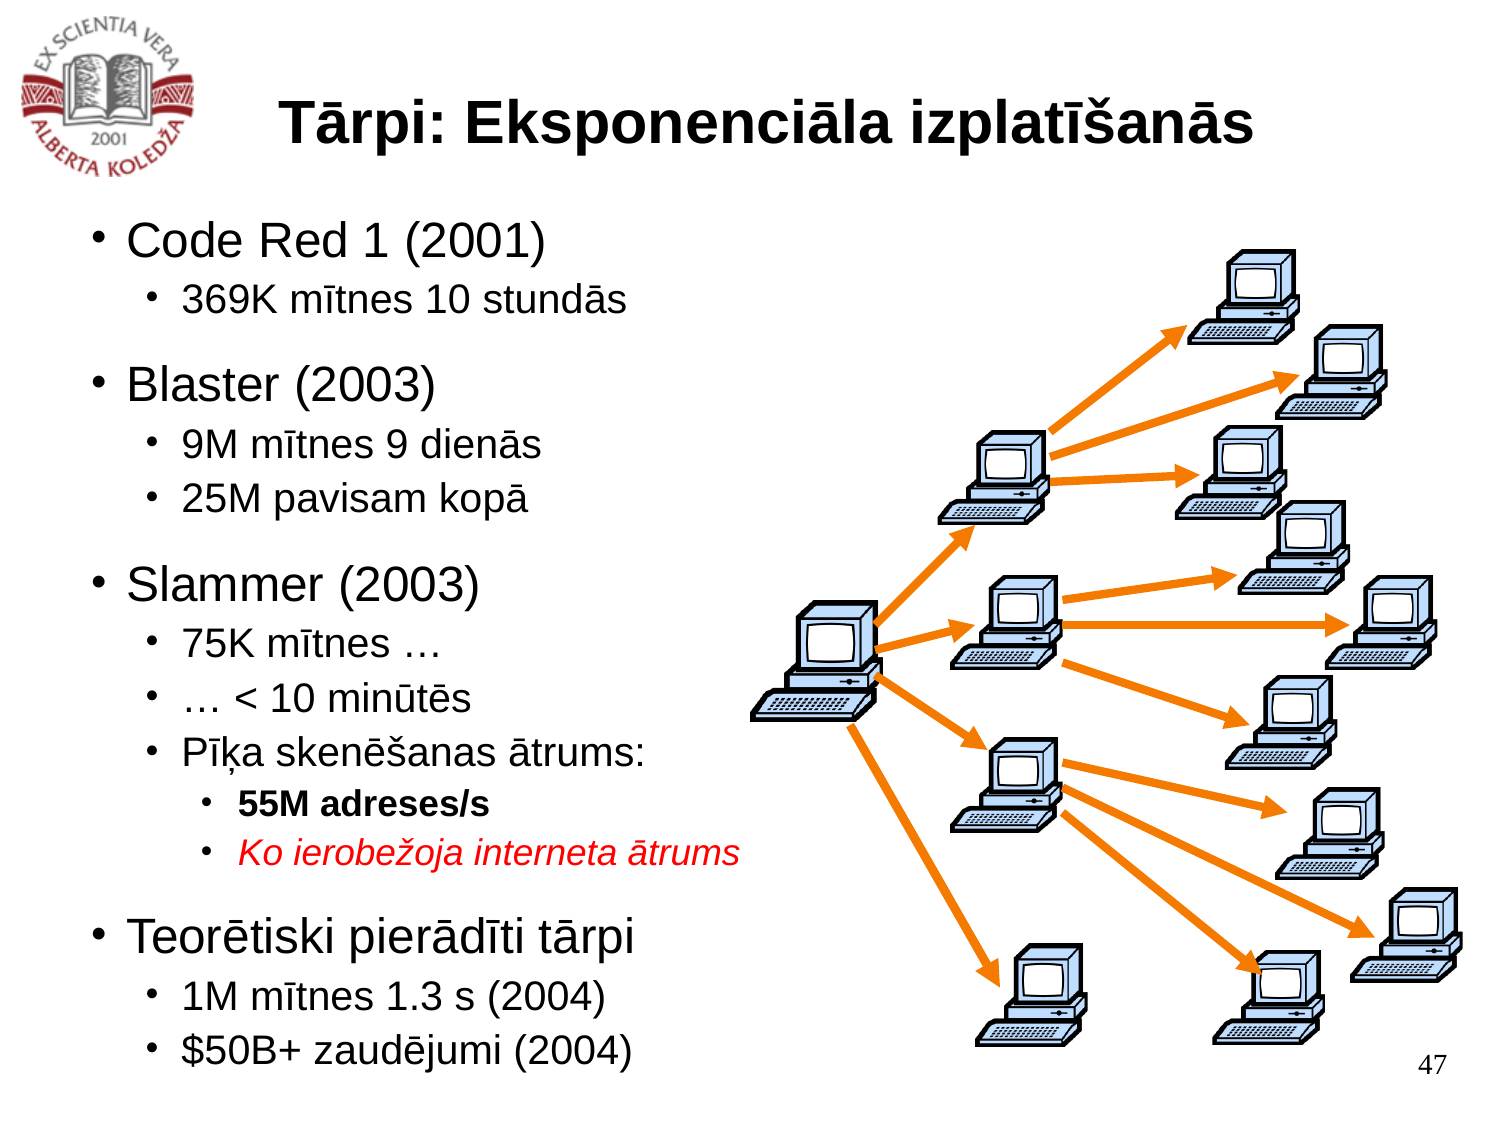

# Tārpi: Eksponenciāla izplatīšanās
Code Red 1 (2001)
369K mītnes 10 stundās
Blaster (2003)
9M mītnes 9 dienās
25M pavisam kopā
Slammer (2003)
75K mītnes …
… < 10 minūtēs
Pīķa skenēšanas ātrums:
55M adreses/s
Ko ierobežoja interneta ātrums
Teorētiski pierādīti tārpi
1M mītnes 1.3 s (2004)
$50B+ zaudējumi (2004)